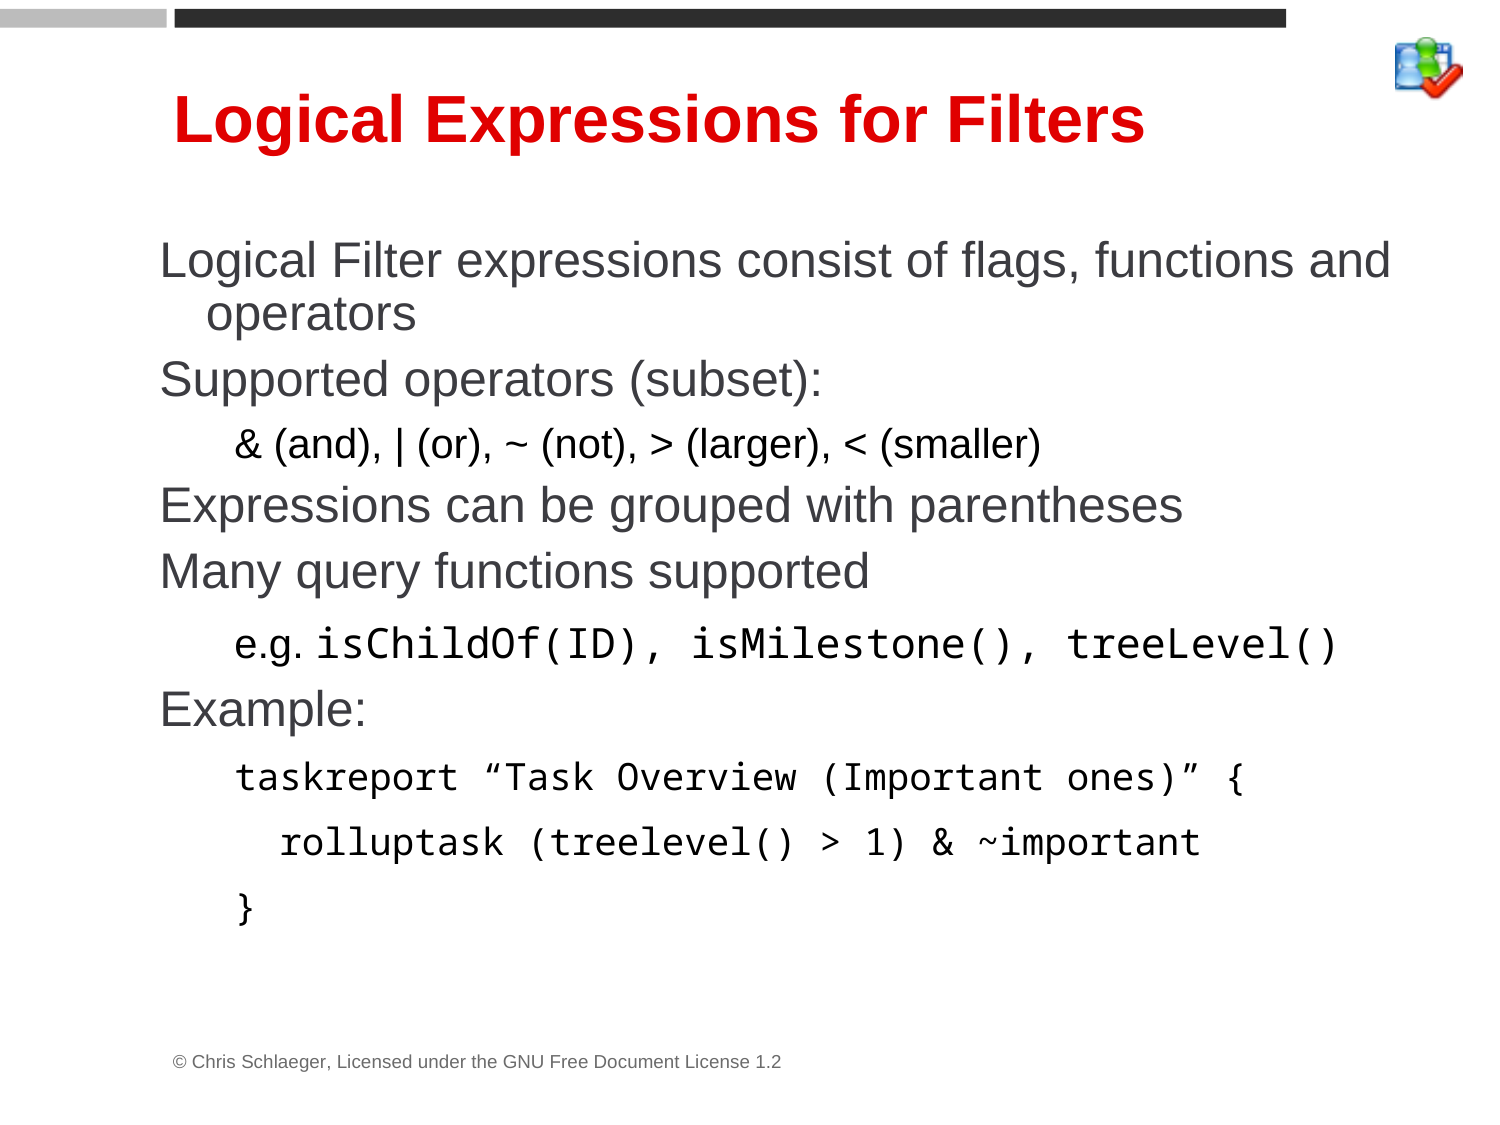

# Logical Expressions for Filters
Logical Filter expressions consist of flags, functions and operators
Supported operators (subset):
& (and), | (or), ~ (not), > (larger), < (smaller)
Expressions can be grouped with parentheses
Many query functions supported
e.g. isChildOf(ID), isMilestone(), treeLevel()
Example:
taskreport “Task Overview (Important ones)” {
 rolluptask (treelevel() > 1) & ~important
}